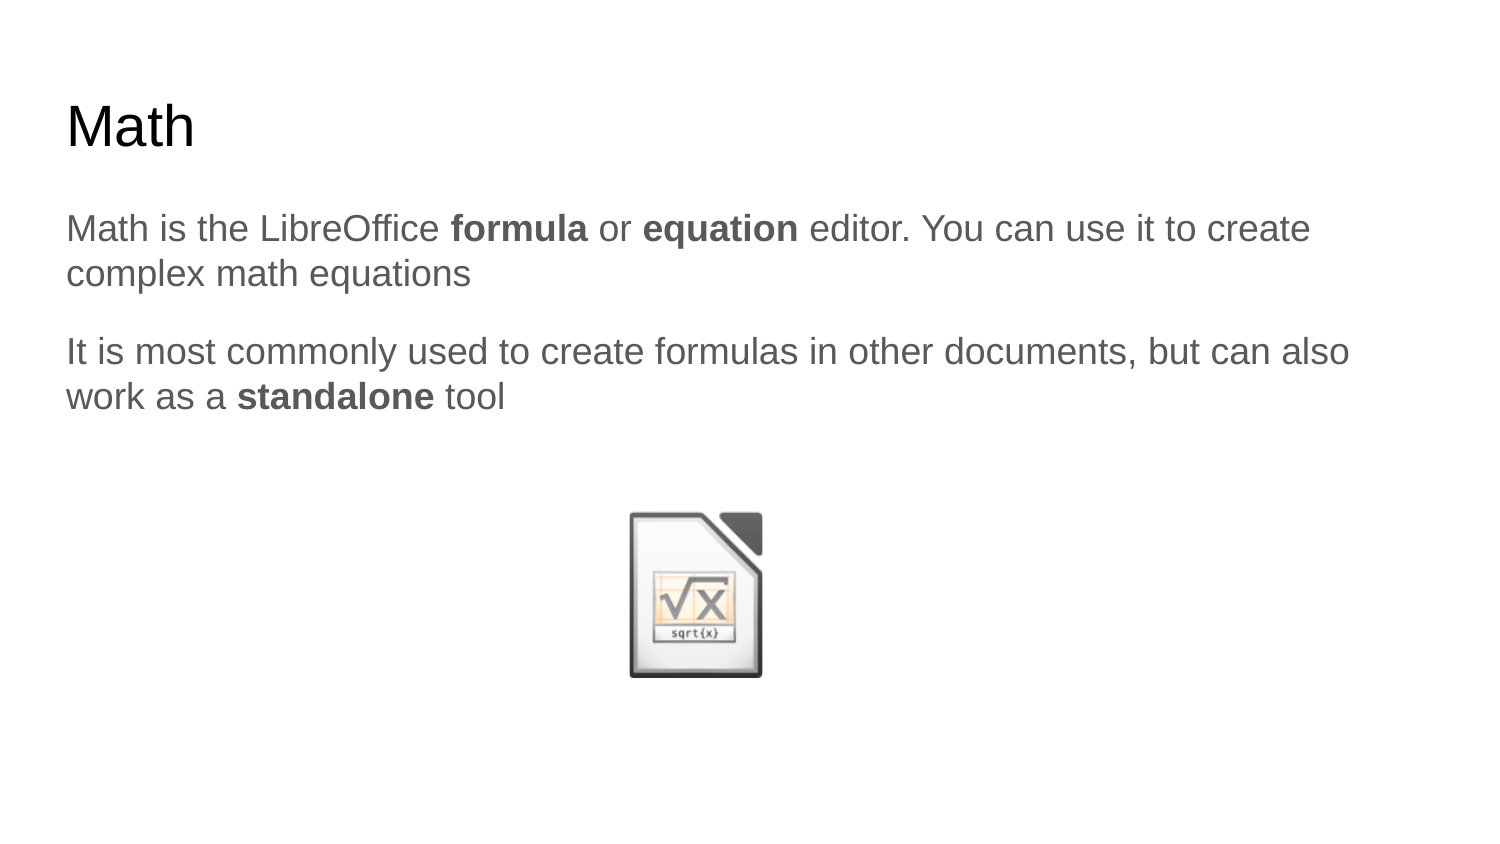

# Math
Math is the LibreOffice formula or equation editor. You can use it to create complex math equations
It is most commonly used to create formulas in other documents, but can also work as a standalone tool